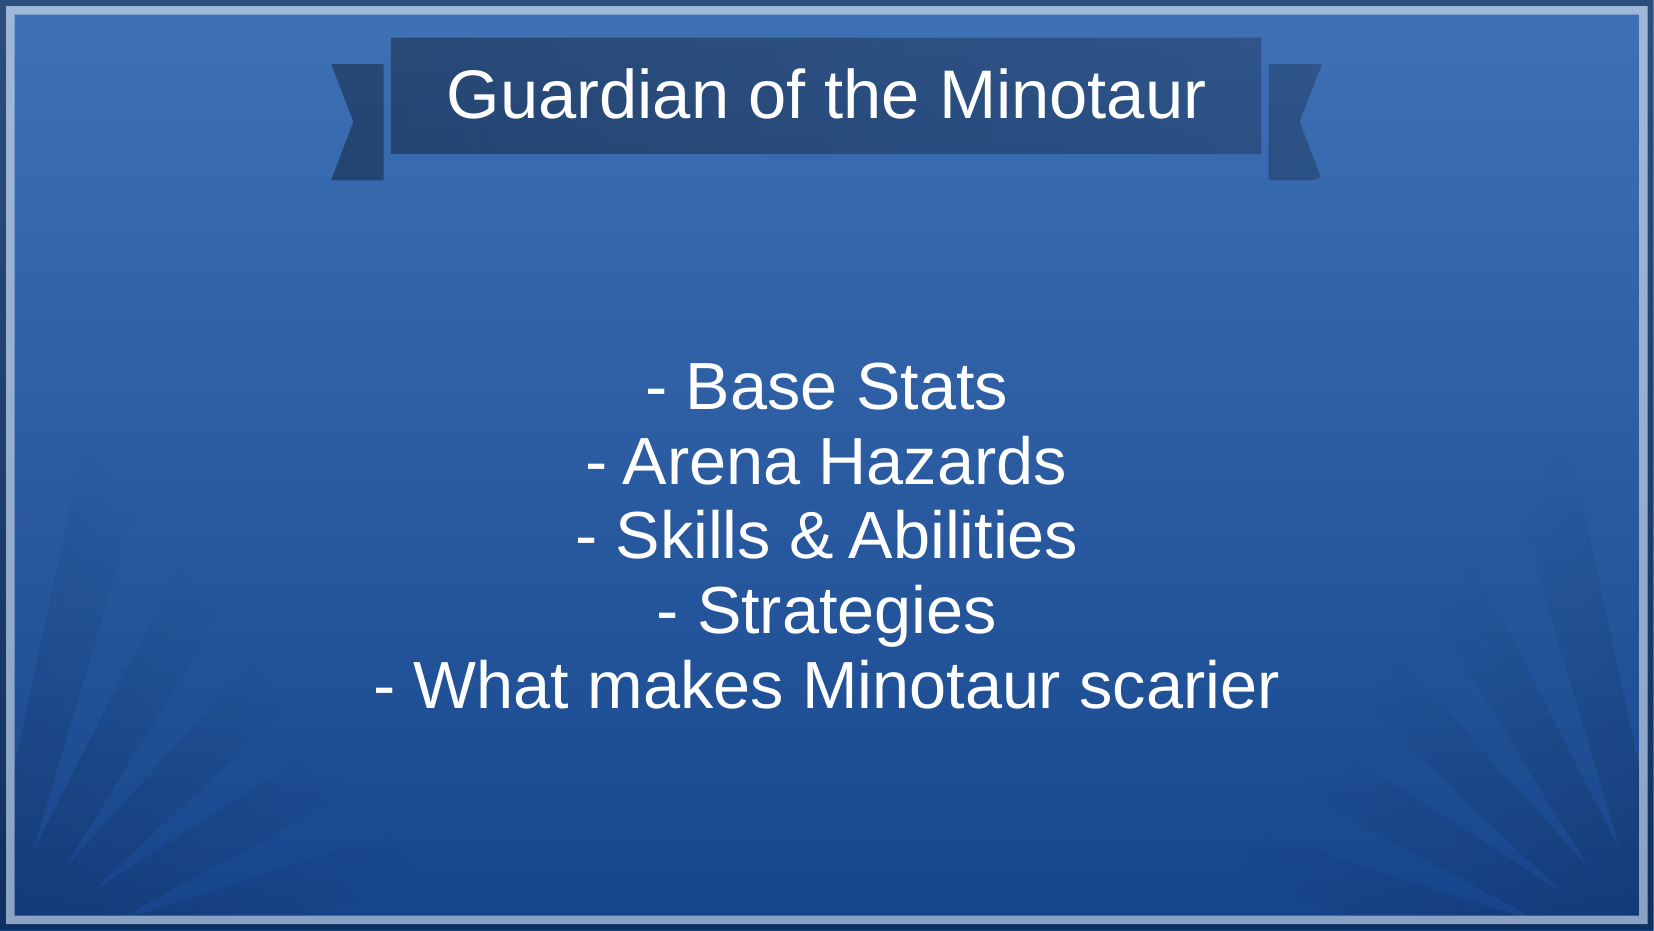

# Guardian of the Minotaur
- Base Stats
- Arena Hazards
- Skills & Abilities
- Strategies
- What makes Minotaur scarier